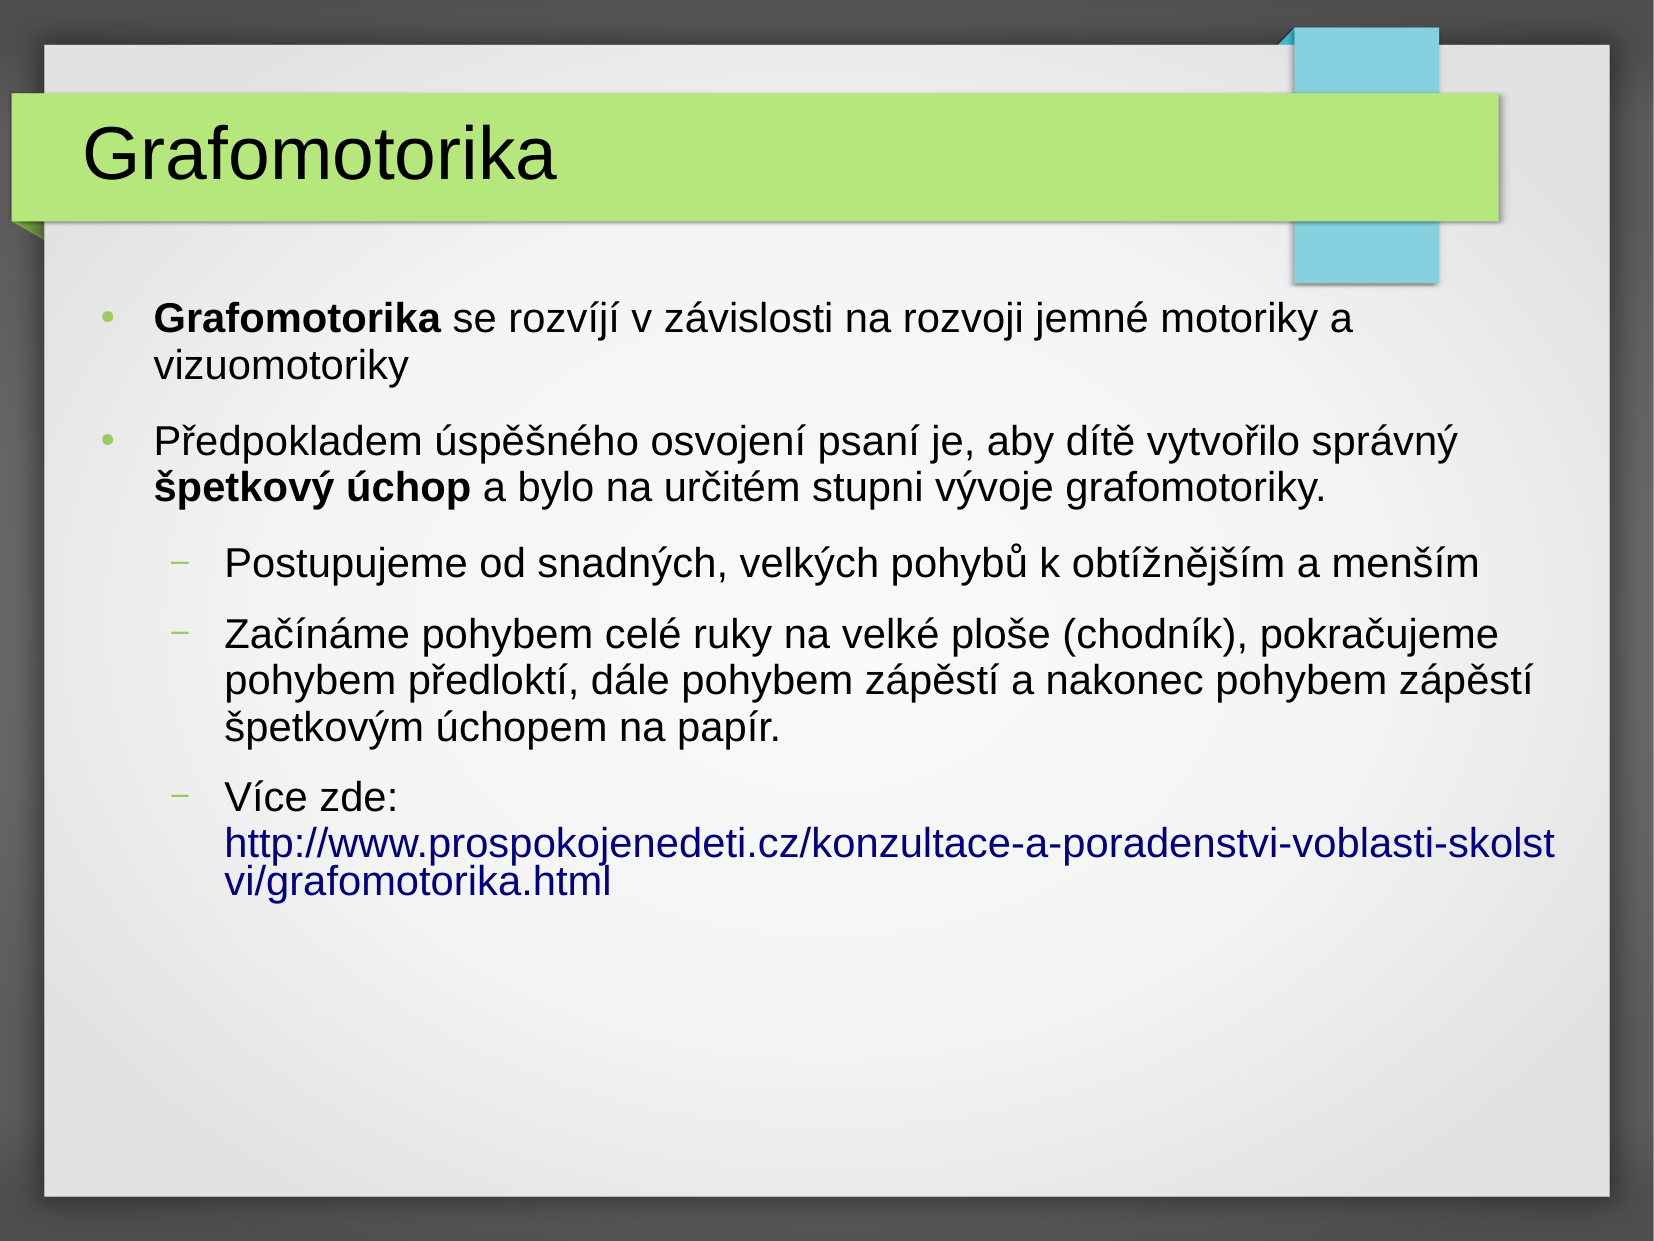

# Grafomotorika
Grafomotorika se rozvíjí v závislosti na rozvoji jemné motoriky a vizuomotoriky
Předpokladem úspěšného osvojení psaní je, aby dítě vytvořilo správný špetkový úchop a bylo na určitém stupni vývoje grafomotoriky.
Postupujeme od snadných, velkých pohybů k obtížnějším a menším
Začínáme pohybem celé ruky na velké ploše (chodník), pokračujeme pohybem předloktí, dále pohybem zápěstí a nakonec pohybem zápěstí špetkovým úchopem na papír.
Více zde: http://www.prospokojenedeti.cz/konzultace-a-poradenstvi-voblasti-skolstvi/grafomotorika.html